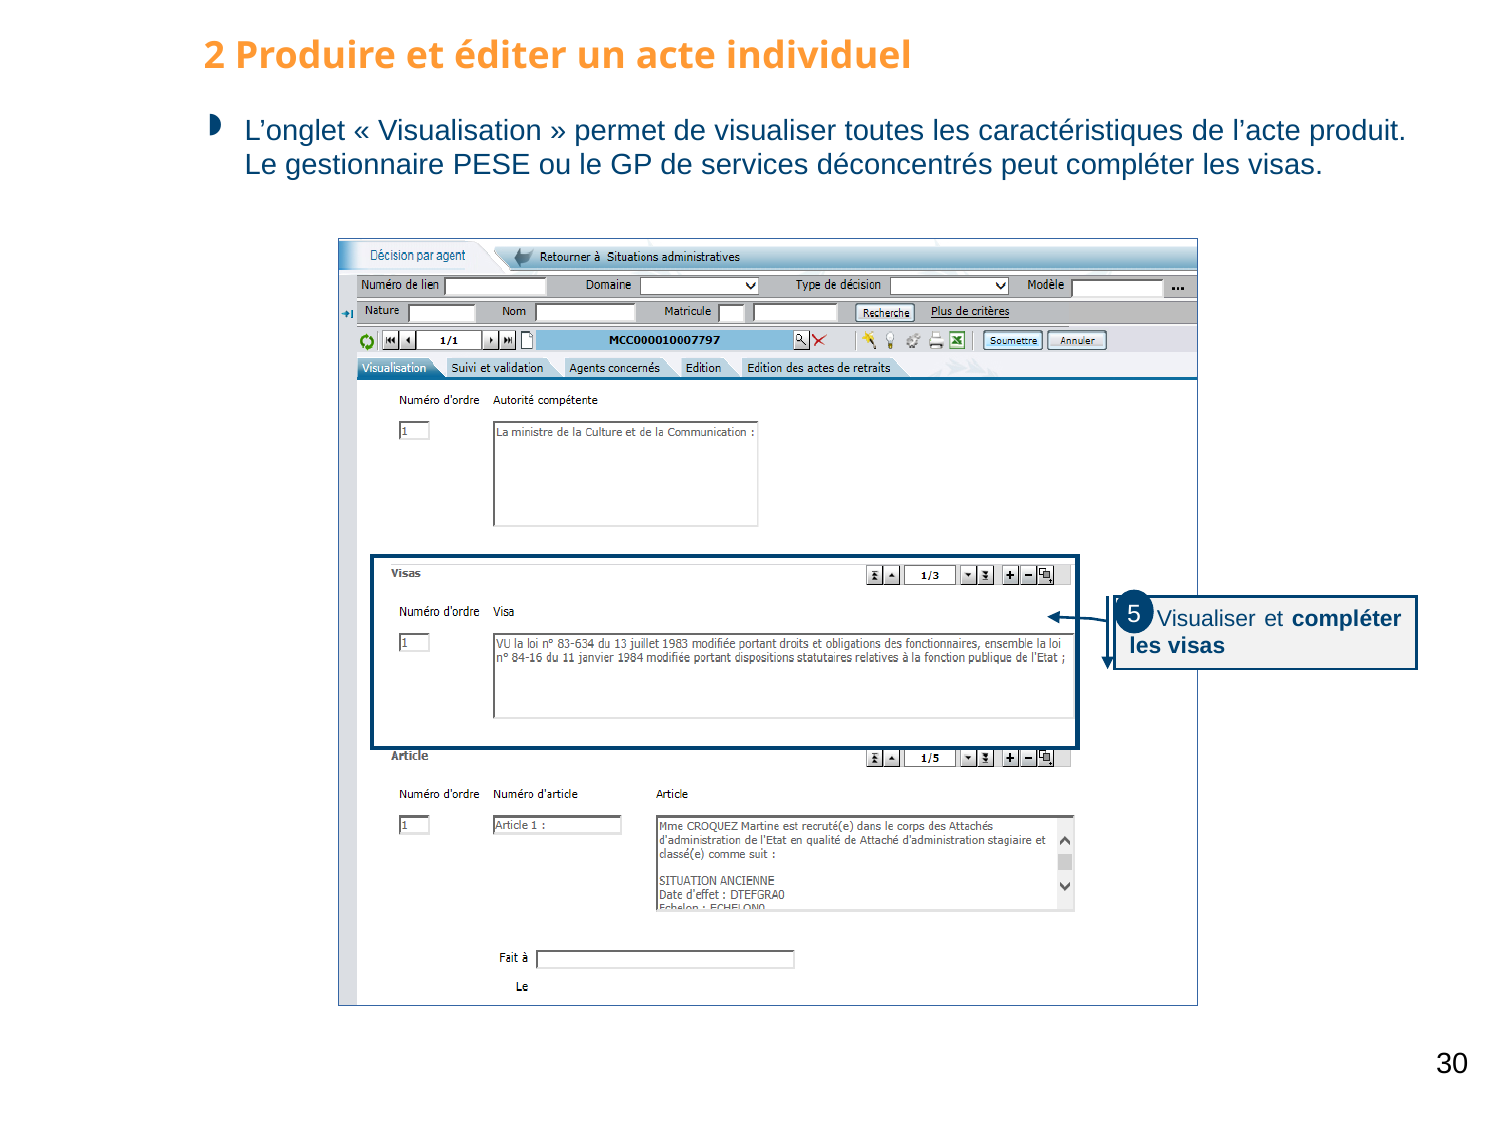

2 Produire et éditer un acte individuel
L’onglet « Visualisation » permet de visualiser toutes les caractéristiques de l’acte produit. Le gestionnaire PESE ou le GP de services déconcentrés peut compléter les visas.
5
5. Visualiser et compléter les visas